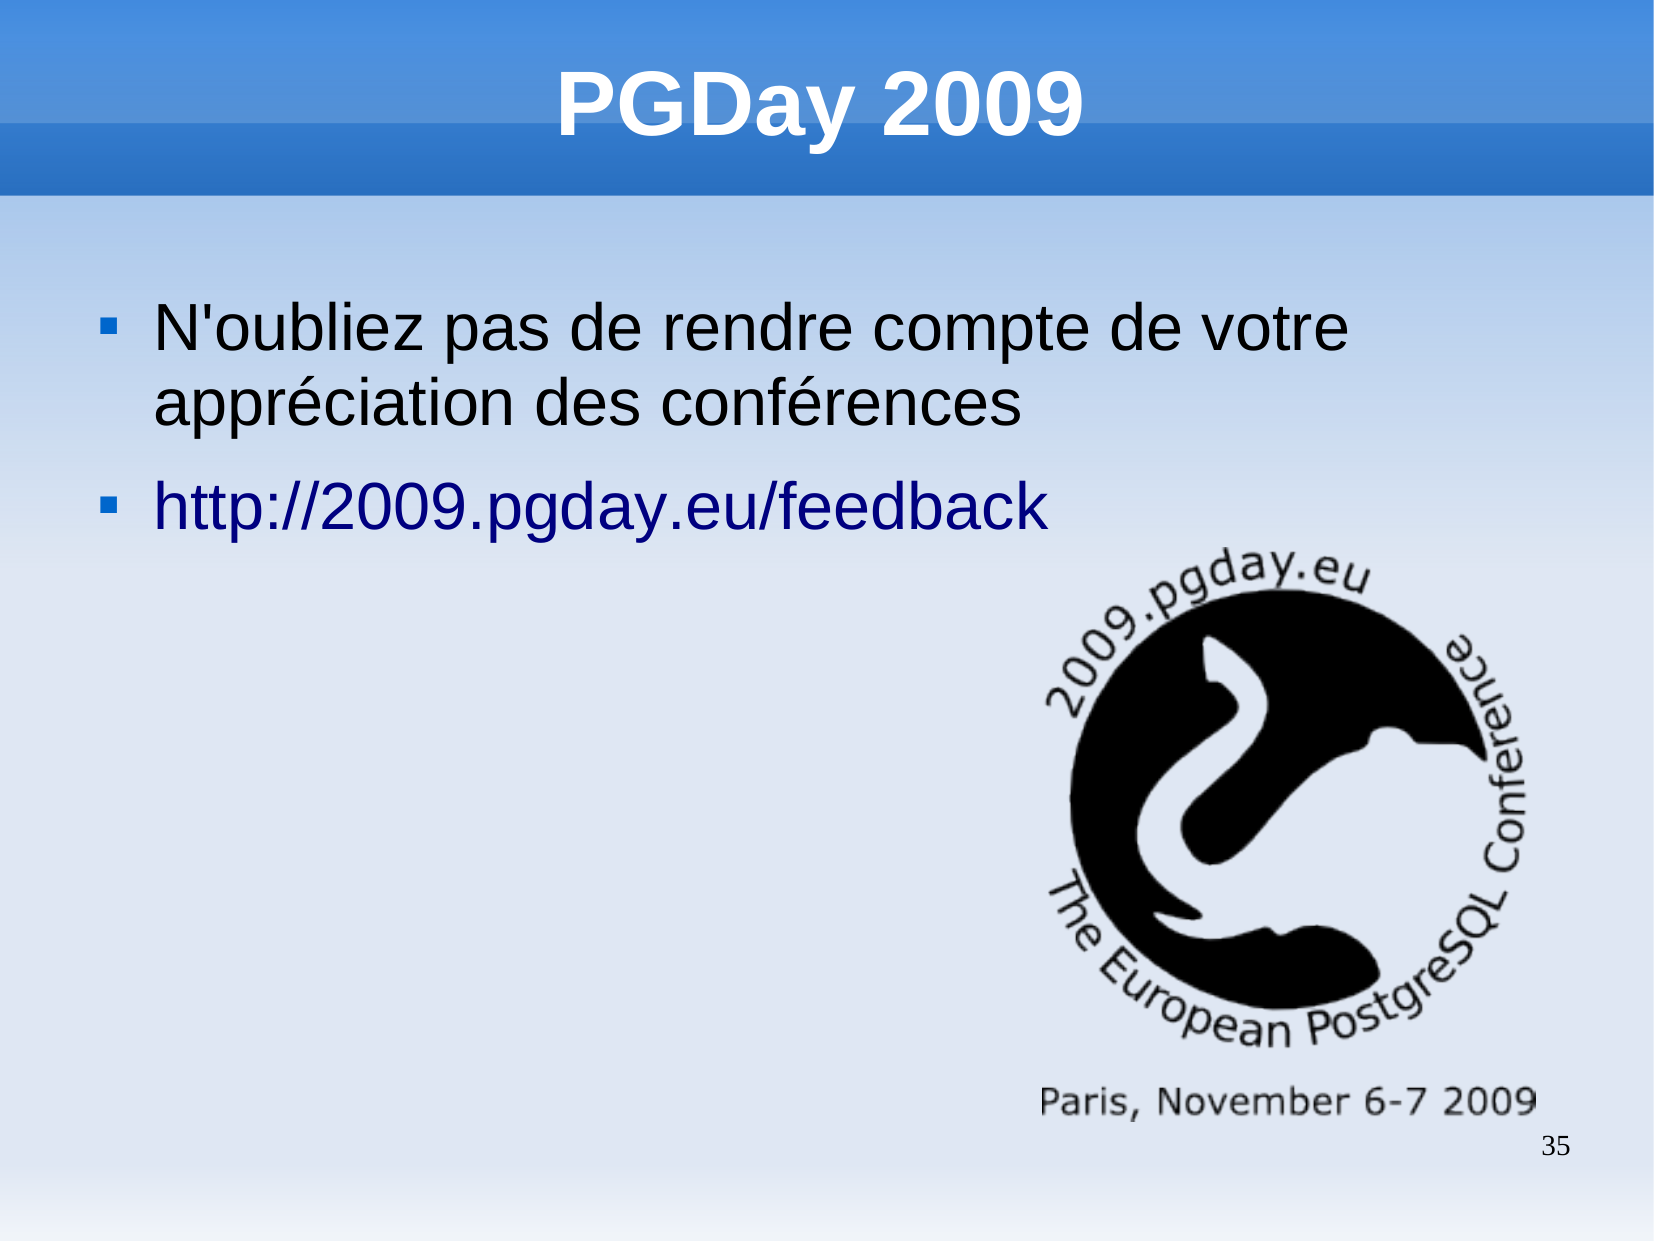

# PGDay 2009
N'oubliez pas de rendre compte de votre appréciation des conférences
http://2009.pgday.eu/feedback
35